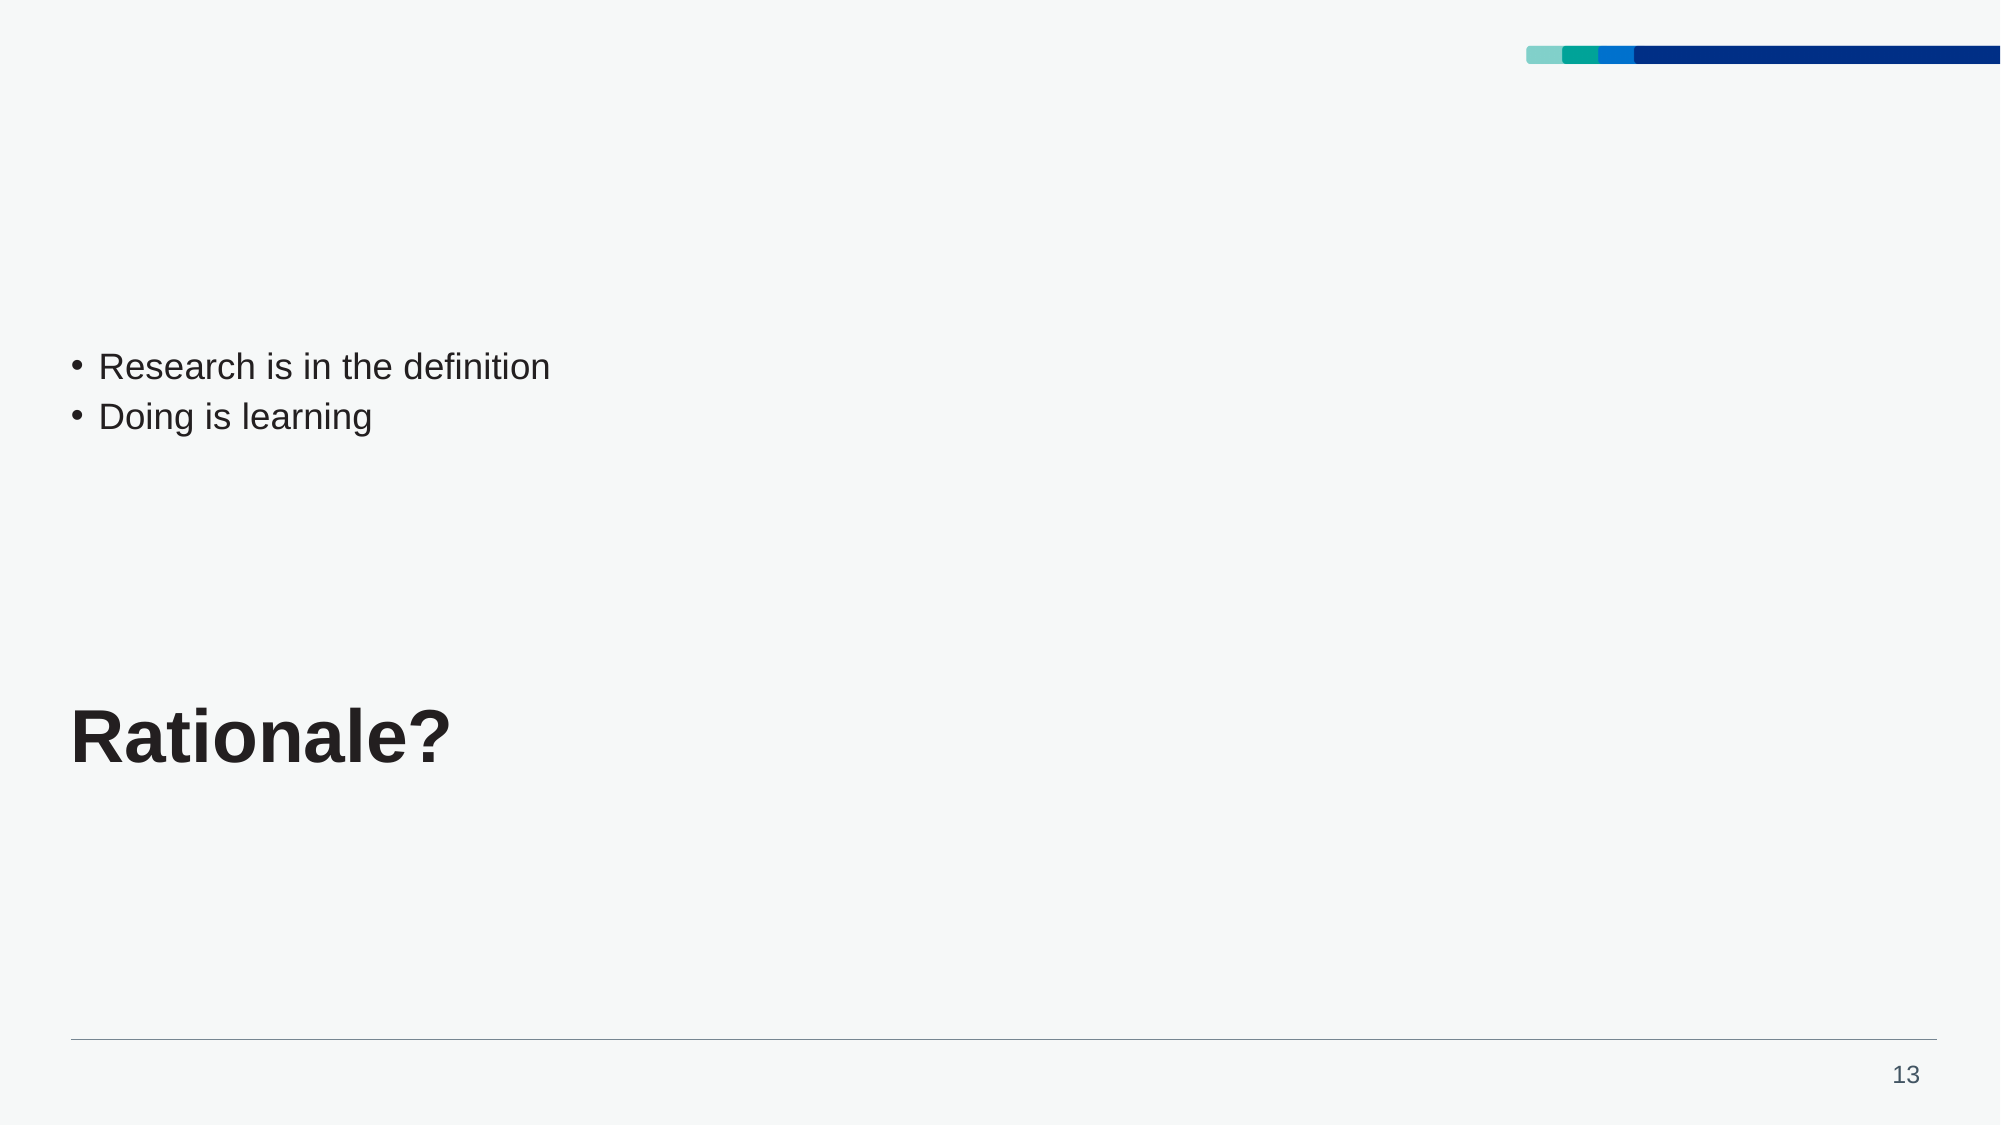

# Research is in the definition
Doing is learning
Rationale?